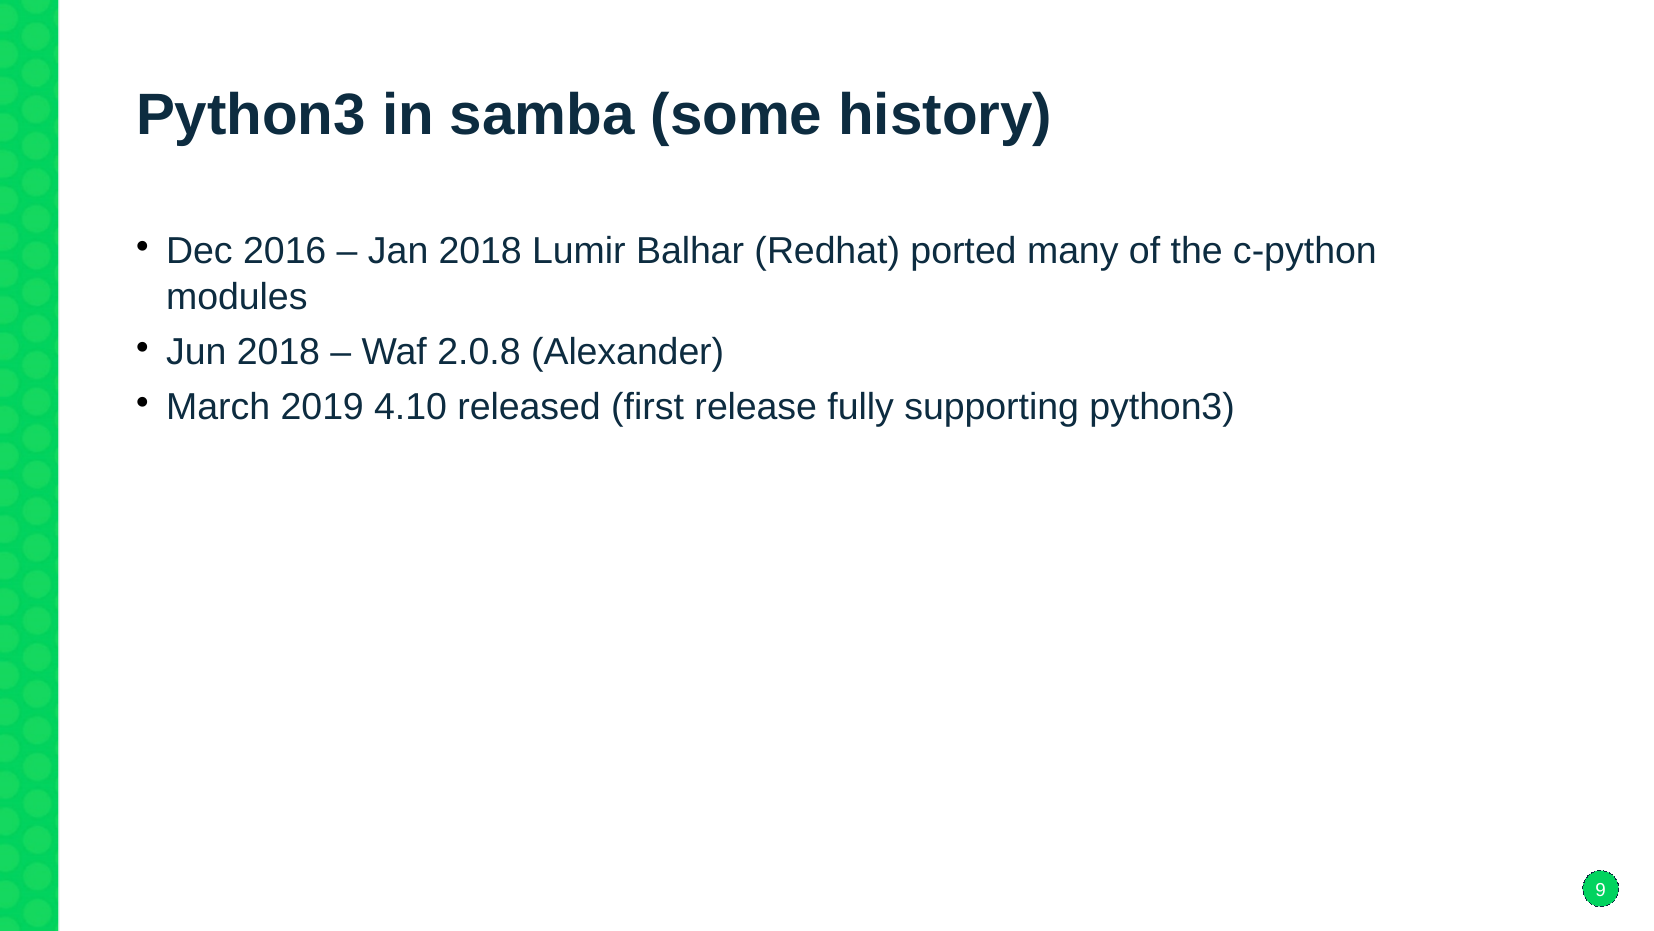

# Python3 in samba (some history)
Dec 2016 – Jan 2018 Lumir Balhar (Redhat) ported many of the c-python modules
Jun 2018 – Waf 2.0.8 (Alexander)
March 2019 4.10 released (first release fully supporting python3)
9